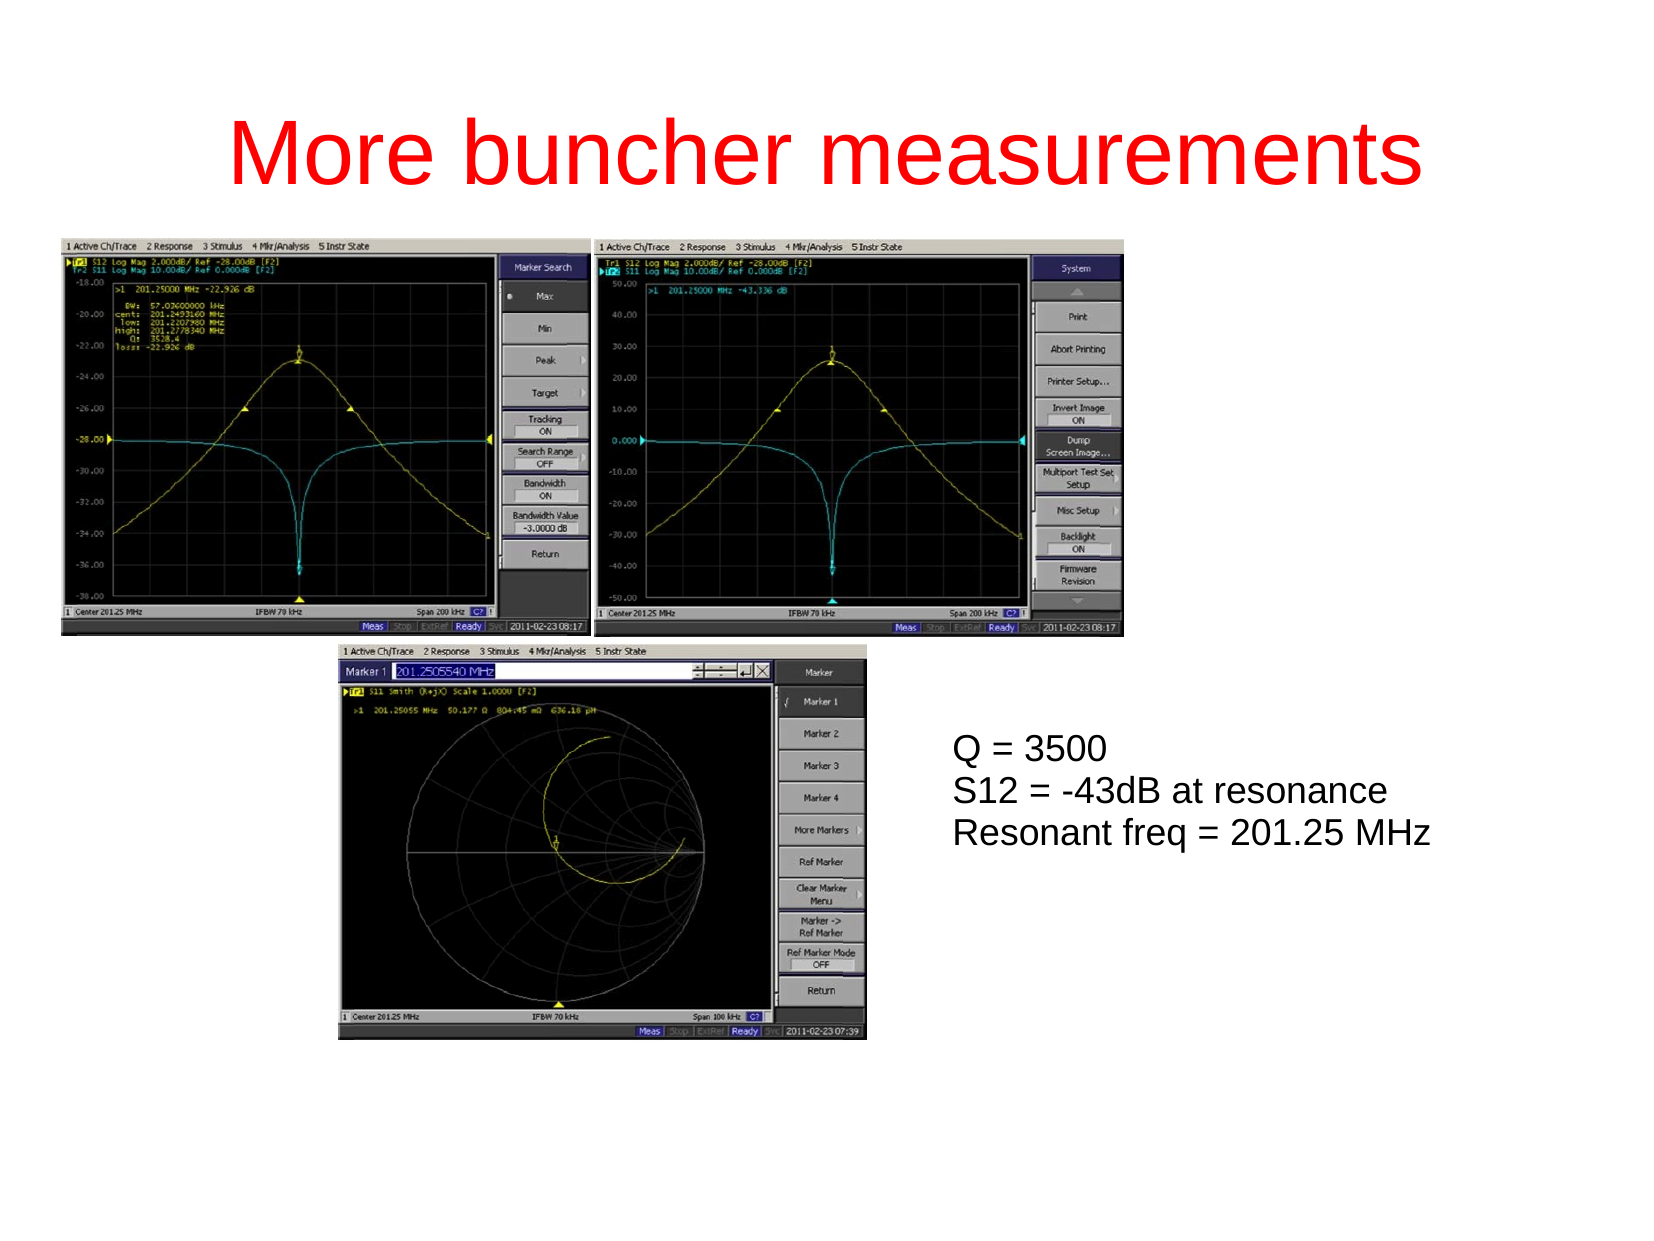

# More buncher measurements
Q = 3500
S12 = -43dB at resonance
Resonant freq = 201.25 MHz